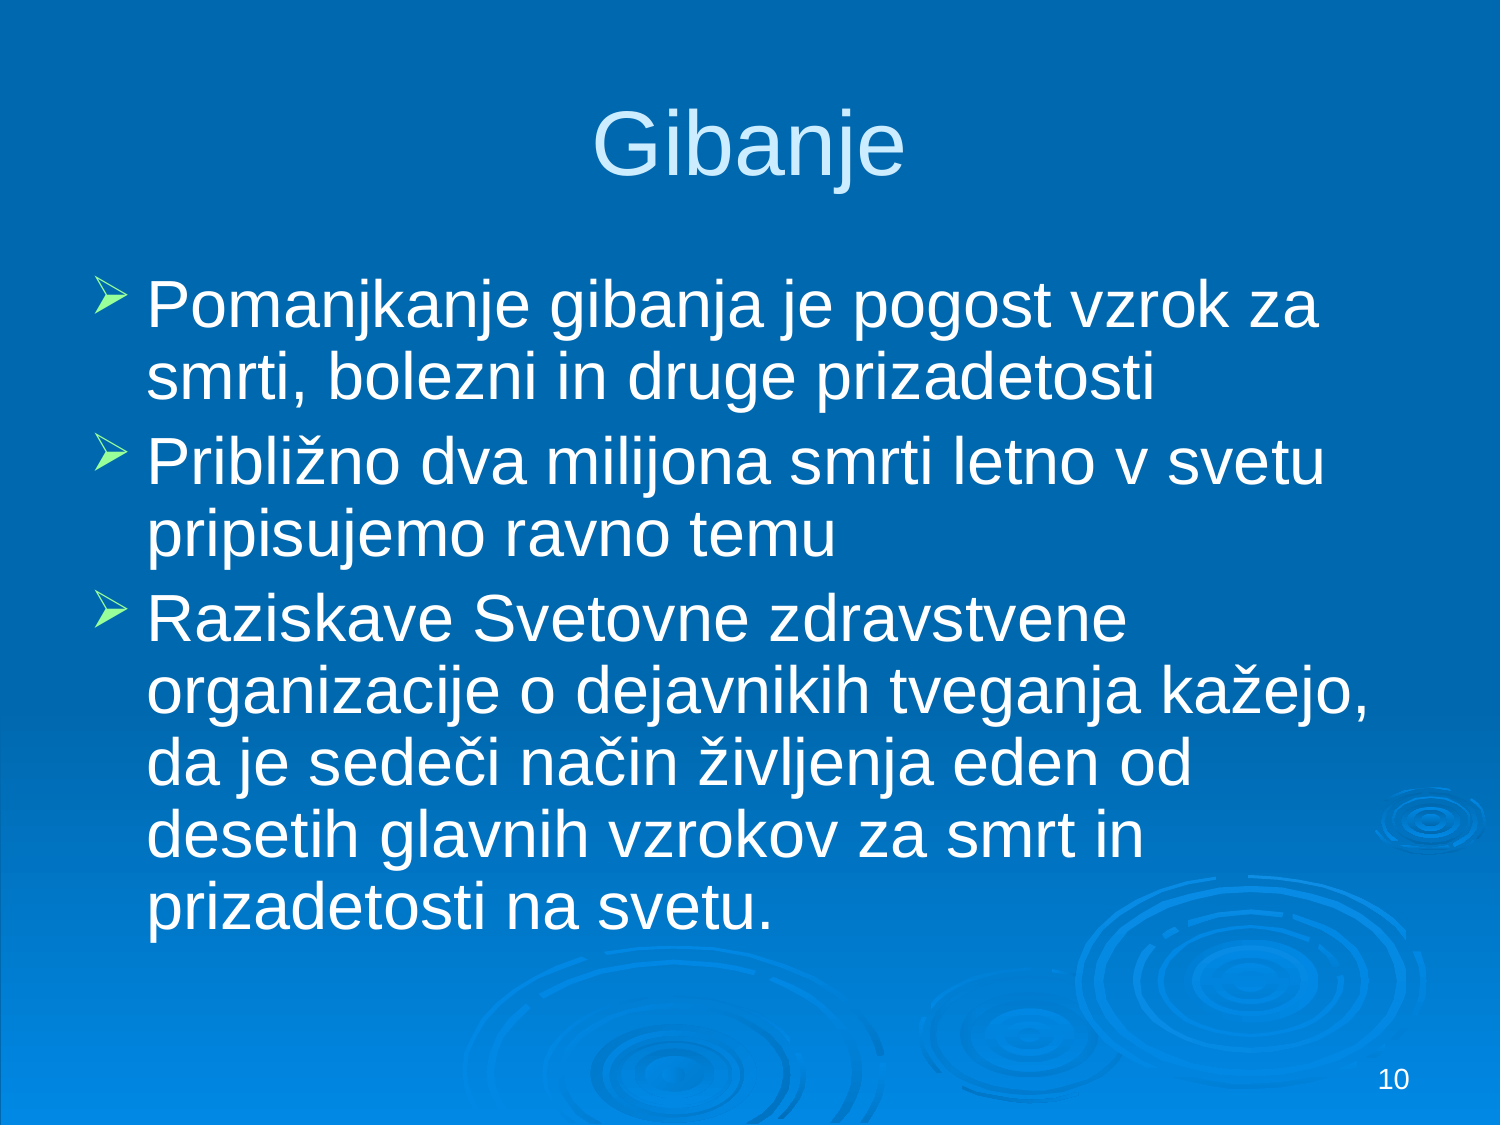

# Gibanje
Pomanjkanje gibanja je pogost vzrok za smrti, bolezni in druge prizadetosti
Približno dva milijona smrti letno v svetu pripisujemo ravno temu
Raziskave Svetovne zdravstvene organizacije o dejavnikih tveganja kažejo, da je sedeči način življenja eden od desetih glavnih vzrokov za smrt in prizadetosti na svetu.